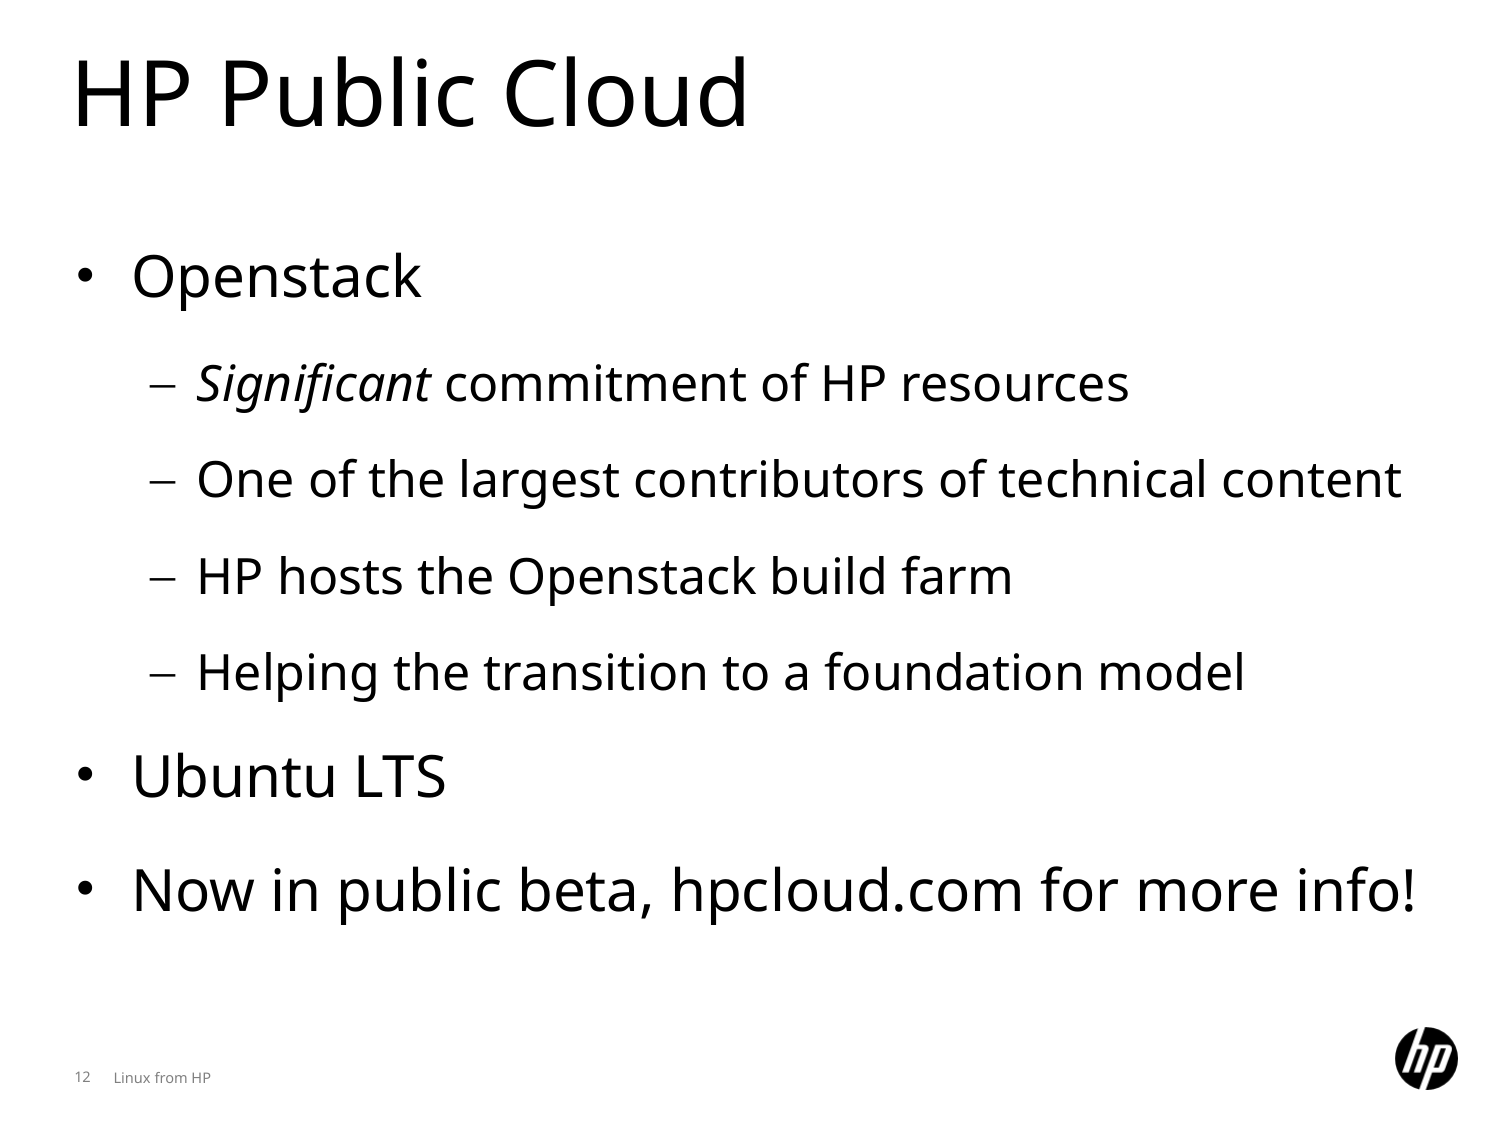

# HP Public Cloud
Openstack
Significant commitment of HP resources
One of the largest contributors of technical content
HP hosts the Openstack build farm
Helping the transition to a foundation model
Ubuntu LTS
Now in public beta, hpcloud.com for more info!